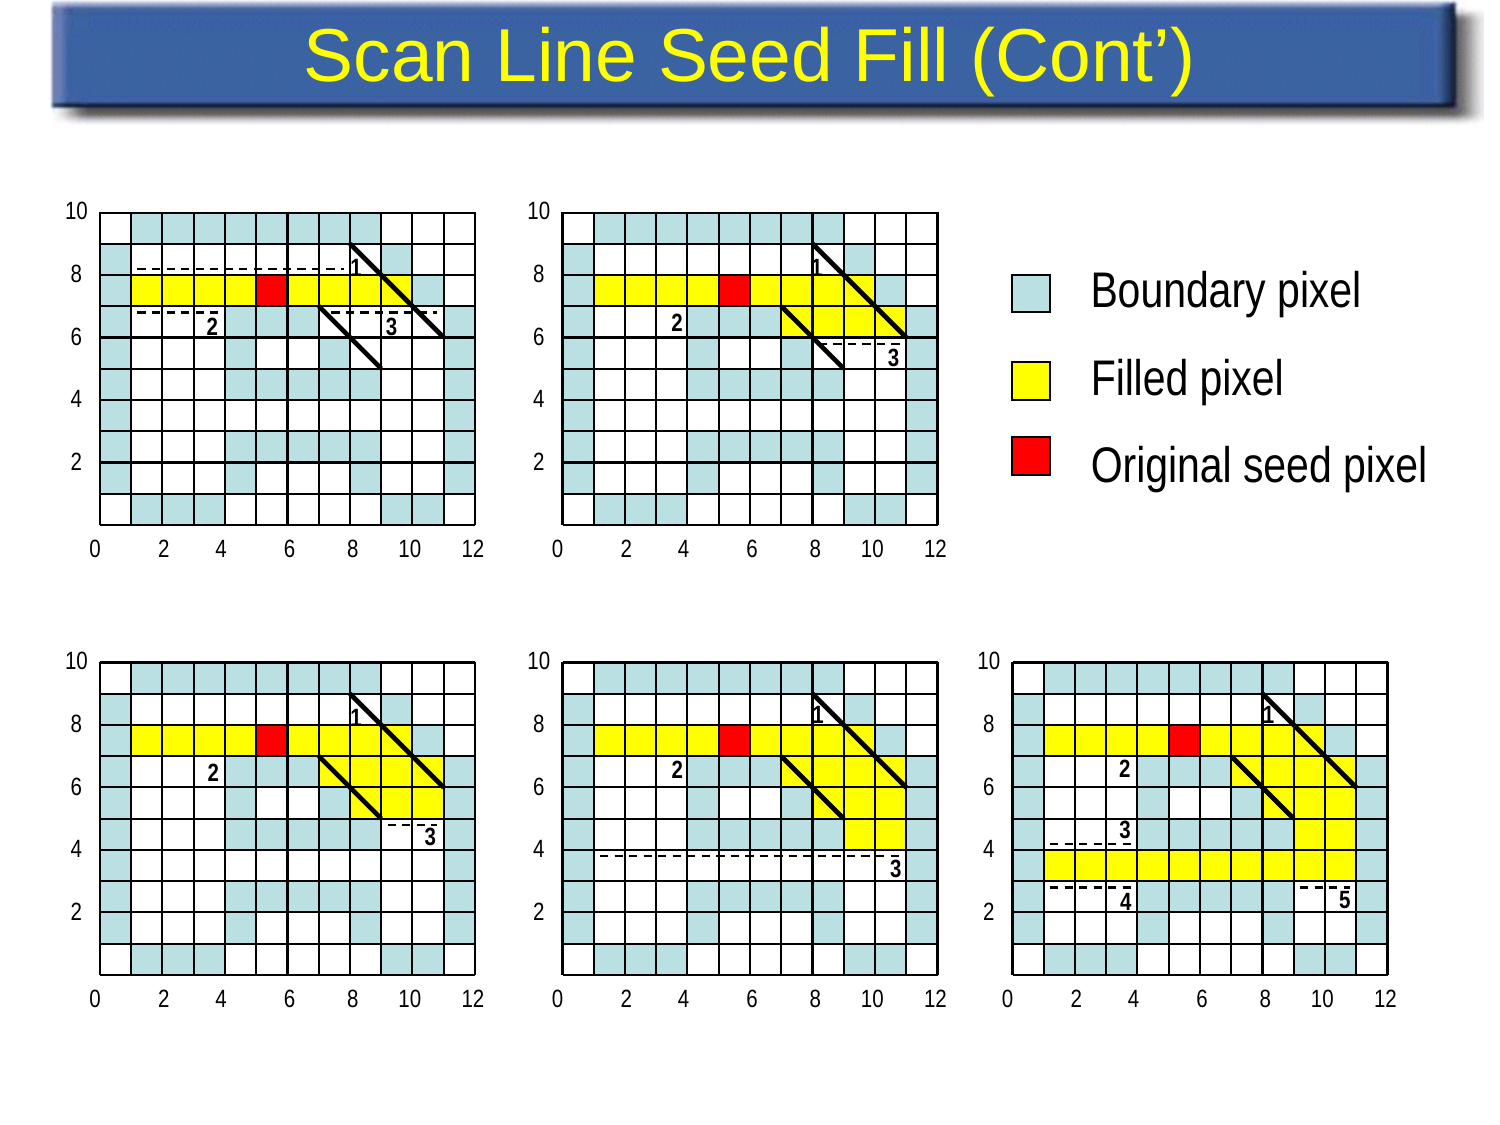

# Scan Line Seed Fill (Cont’)
10
8
6
4
2
1
2
3
0 2 4 6 8 10 12
10
8
6
4
2
1
2
3
0 2 4 6 8 10 12
Boundary pixel
Filled pixel
Original seed pixel
10
8
6
4
2
1
2
3
0 2 4 6 8 10 12
10
8
6
4
2
1
2
3
0 2 4 6 8 10 12
10
8
6
4
2
1
2
3
5
4
0 2 4 6 8 10 12